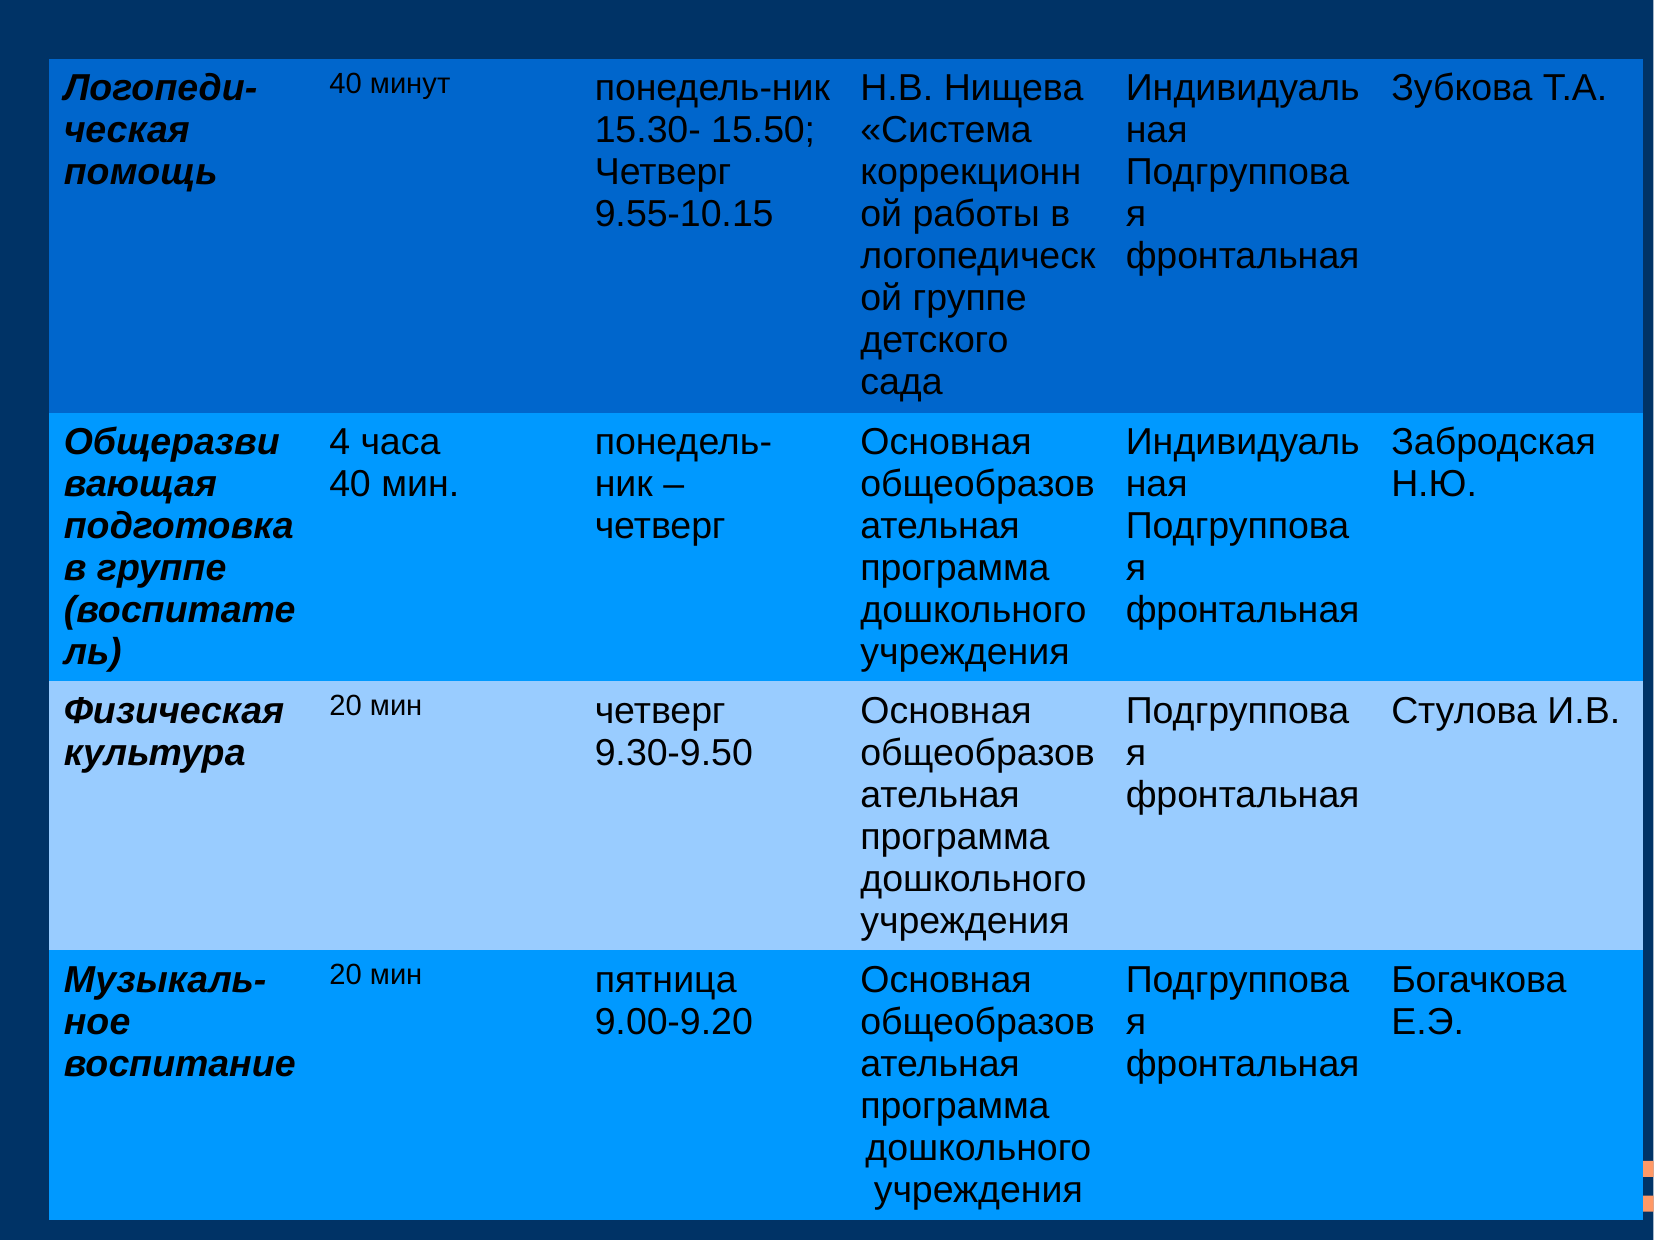

| Логопеди-ческая помощь | 40 минут | понедель-ник 15.30- 15.50; Четверг 9.55-10.15 | Н.В. Нищева «Система коррекционной работы в логопедической группе детского сада | Индивидуальная Подгрупповая фронтальная | Зубкова Т.А. |
| --- | --- | --- | --- | --- | --- |
| Общеразвивающая подготовка в группе (воспитатель) | 4 часа 40 мин. | понедель- ник – четверг | Основная общеобразовательная программа дошкольного учреждения | Индивидуальная Подгрупповая фронтальная | Забродская Н.Ю. |
| Физическая культура | 20 мин | четверг 9.30-9.50 | Основная общеобразовательная программа дошкольного учреждения | Подгрупповая фронтальная | Стулова И.В. |
| Музыкаль- ное воспитание | 20 мин | пятница 9.00-9.20 | Основная общеобразовательная программа дошкольного учреждения | Подгрупповая фронтальная | Богачкова Е.Э. |